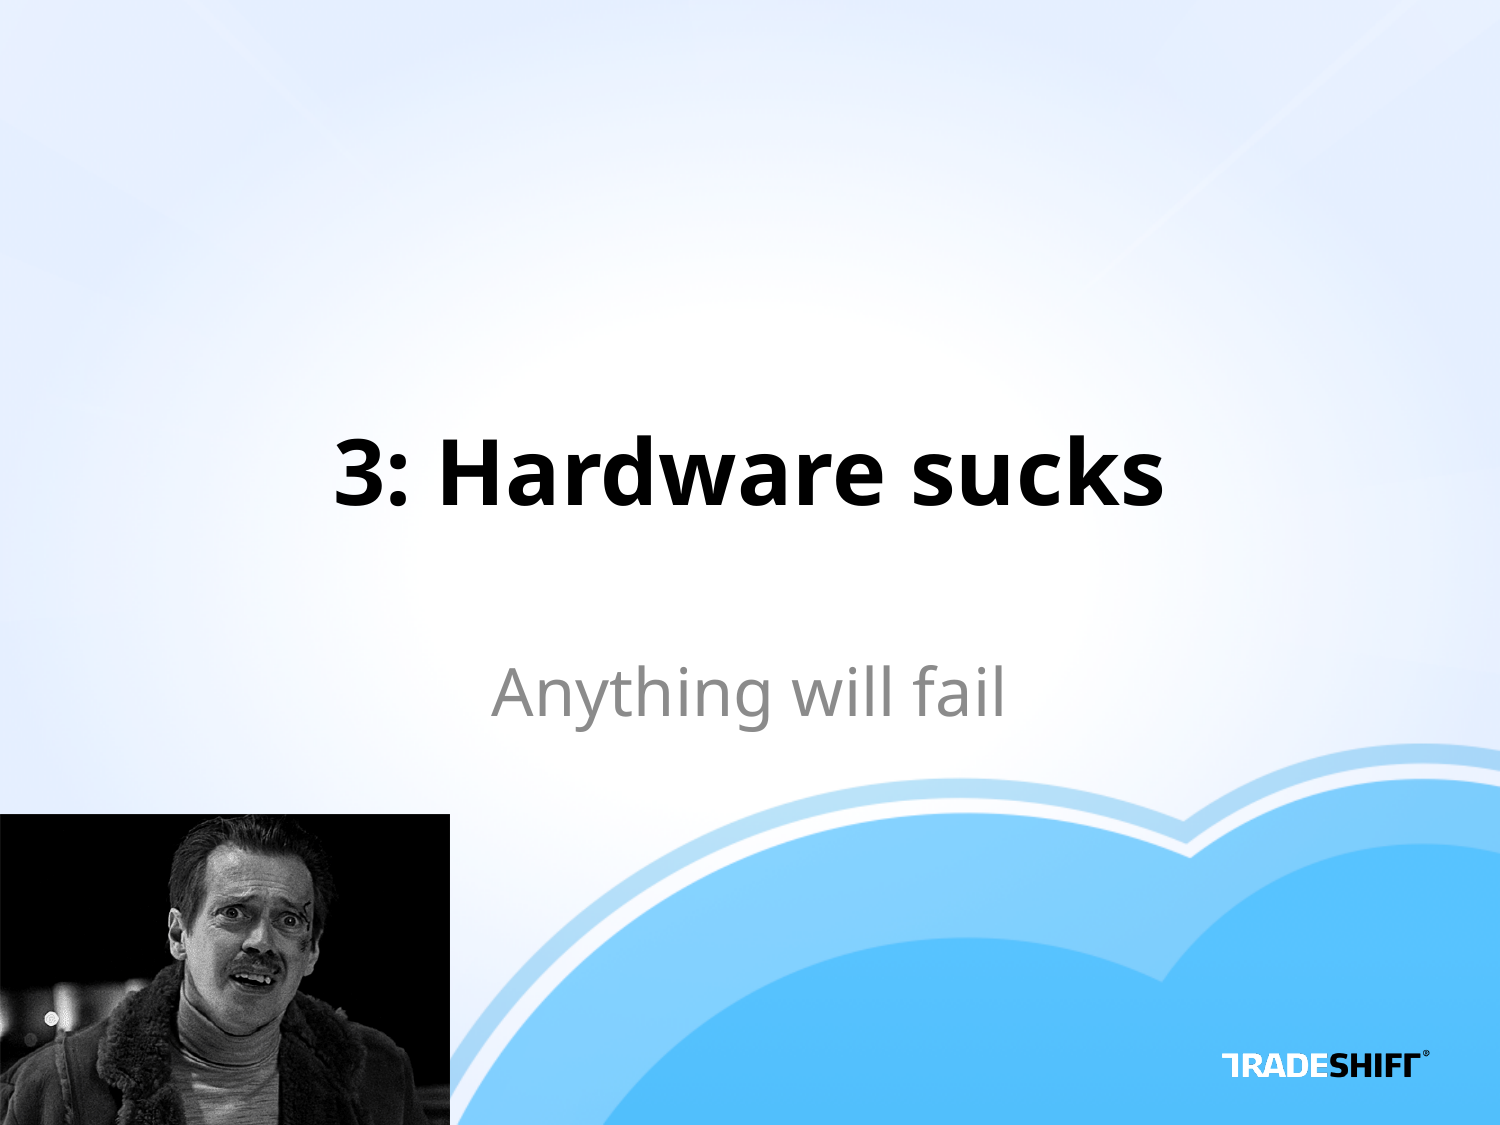

# 3: Hardware sucks
Anything will fail